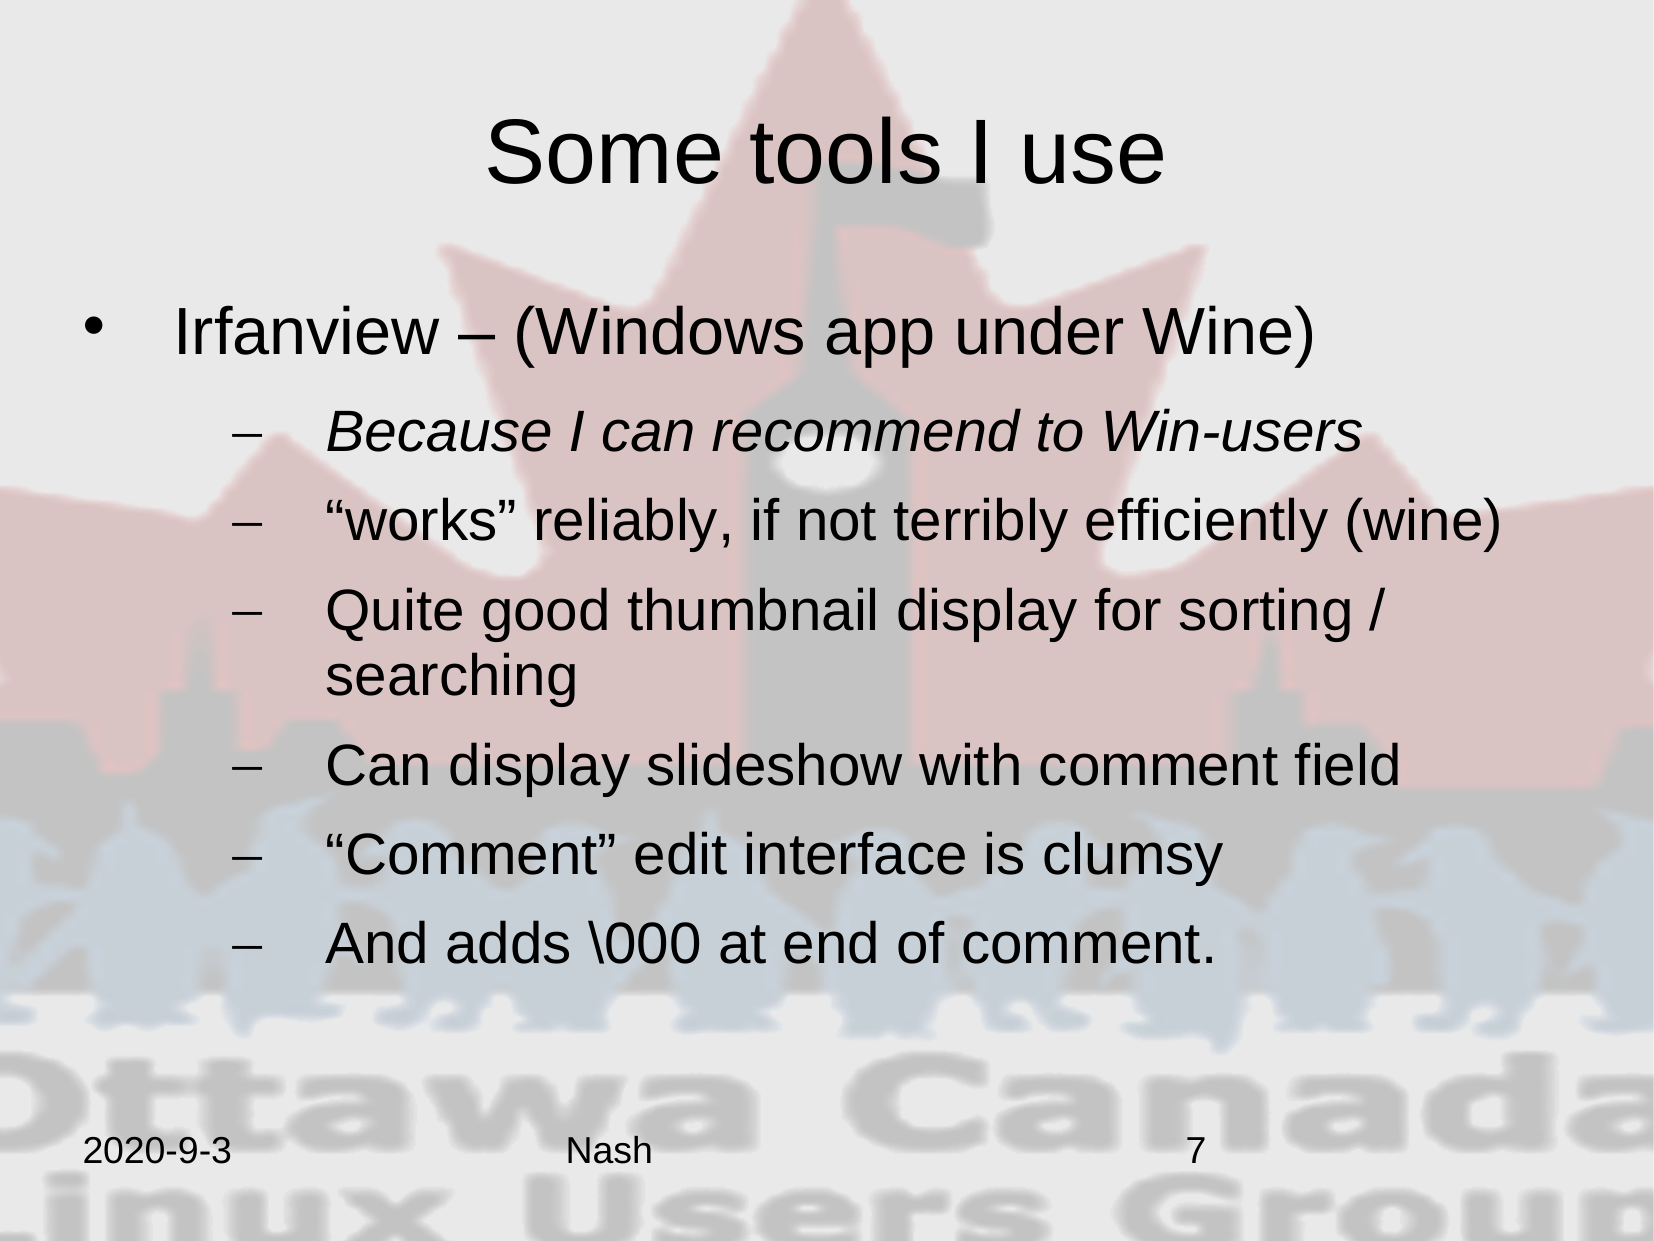

# Some tools I use
Irfanview – (Windows app under Wine)
Because I can recommend to Win-users
“works” reliably, if not terribly efficiently (wine)
Quite good thumbnail display for sorting / searching
Can display slideshow with comment field
“Comment” edit interface is clumsy
And adds \000 at end of comment.
7